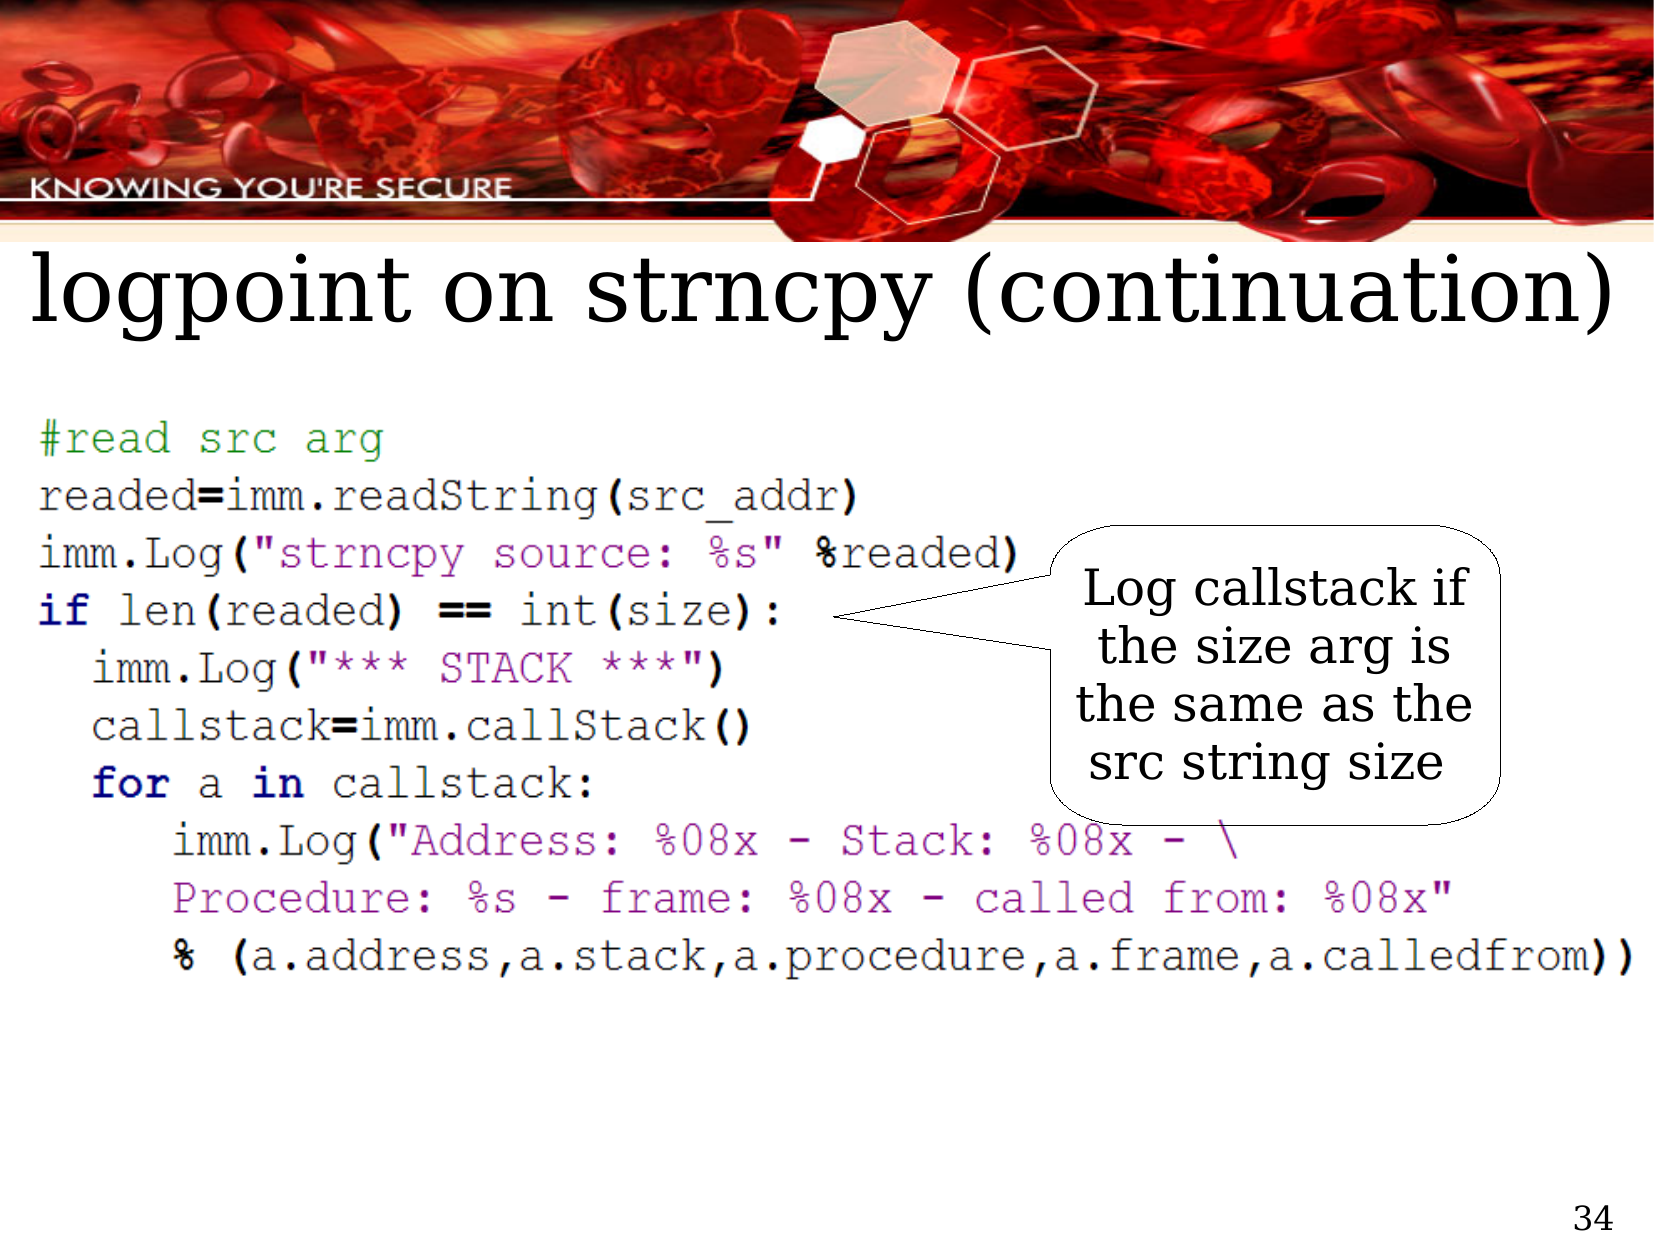

logpoint on strncpy (continuation)
#
Log callstack if the size arg is the same as the src string size